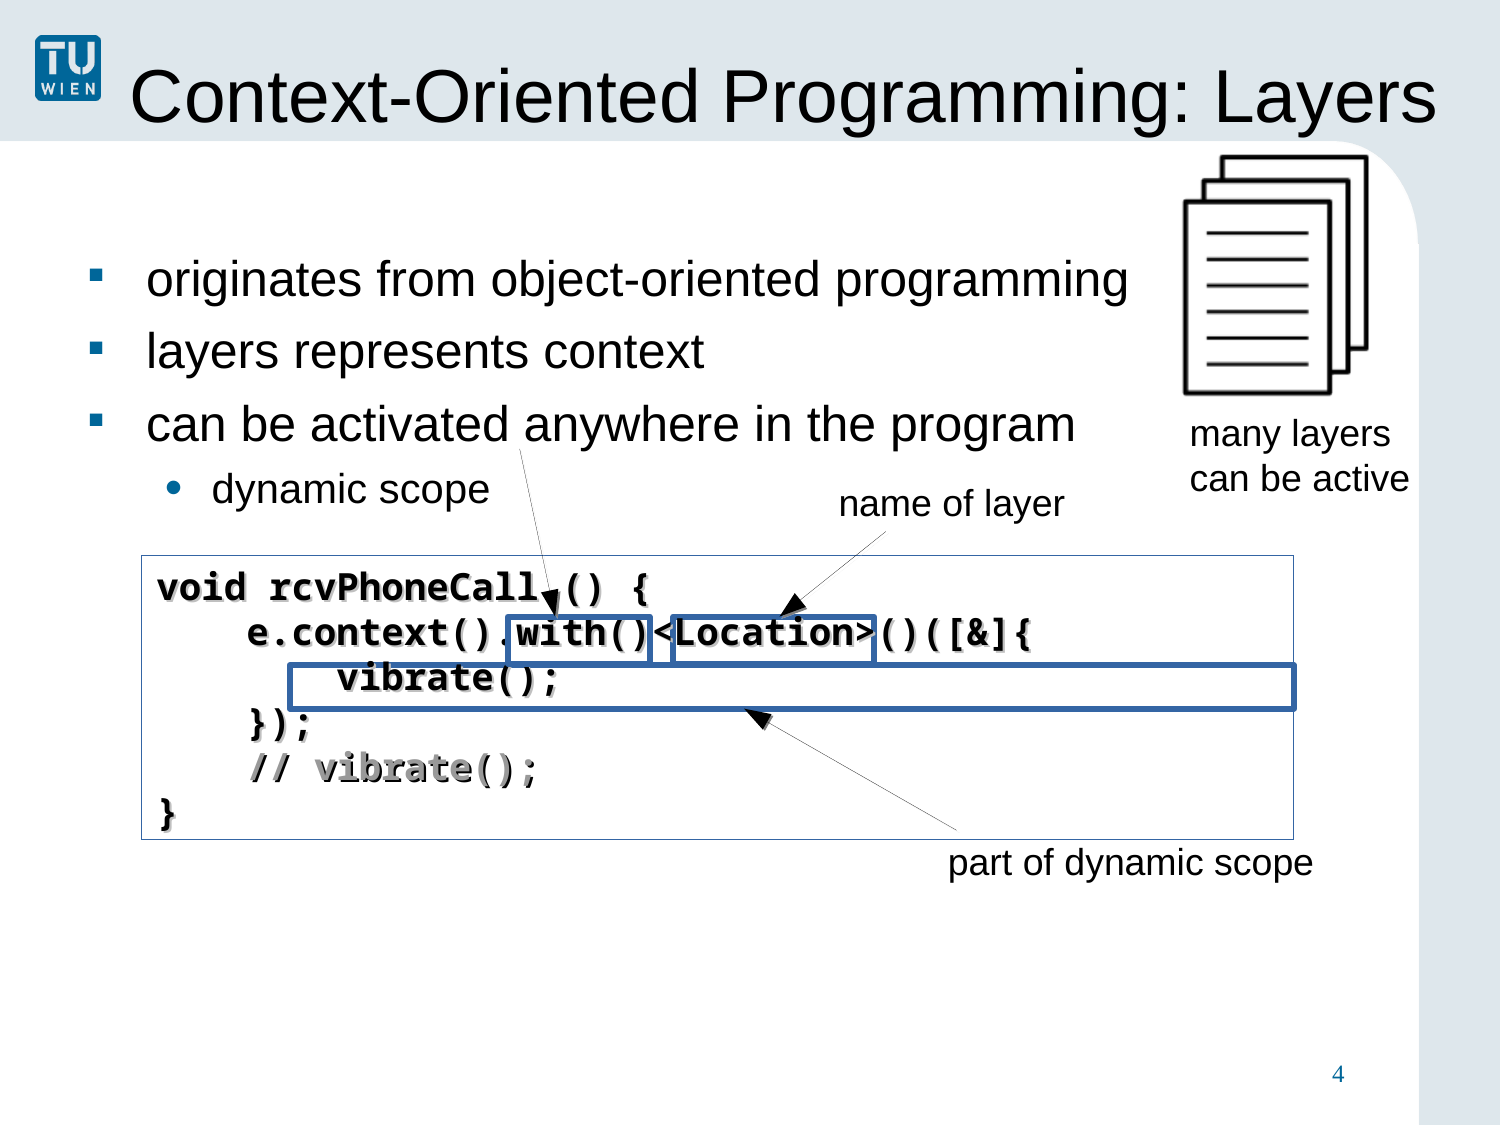

# Context-Oriented Programming: Layers
originates from object-oriented programming
layers represents context
can be activated anywhere in the program
dynamic scope
many layers
can be active
name of layer
void rcvPhoneCall () {
 e.context().with()<Location>()([&]{
 vibrate();
 });
 // vibrate();
}
part of dynamic scope
4